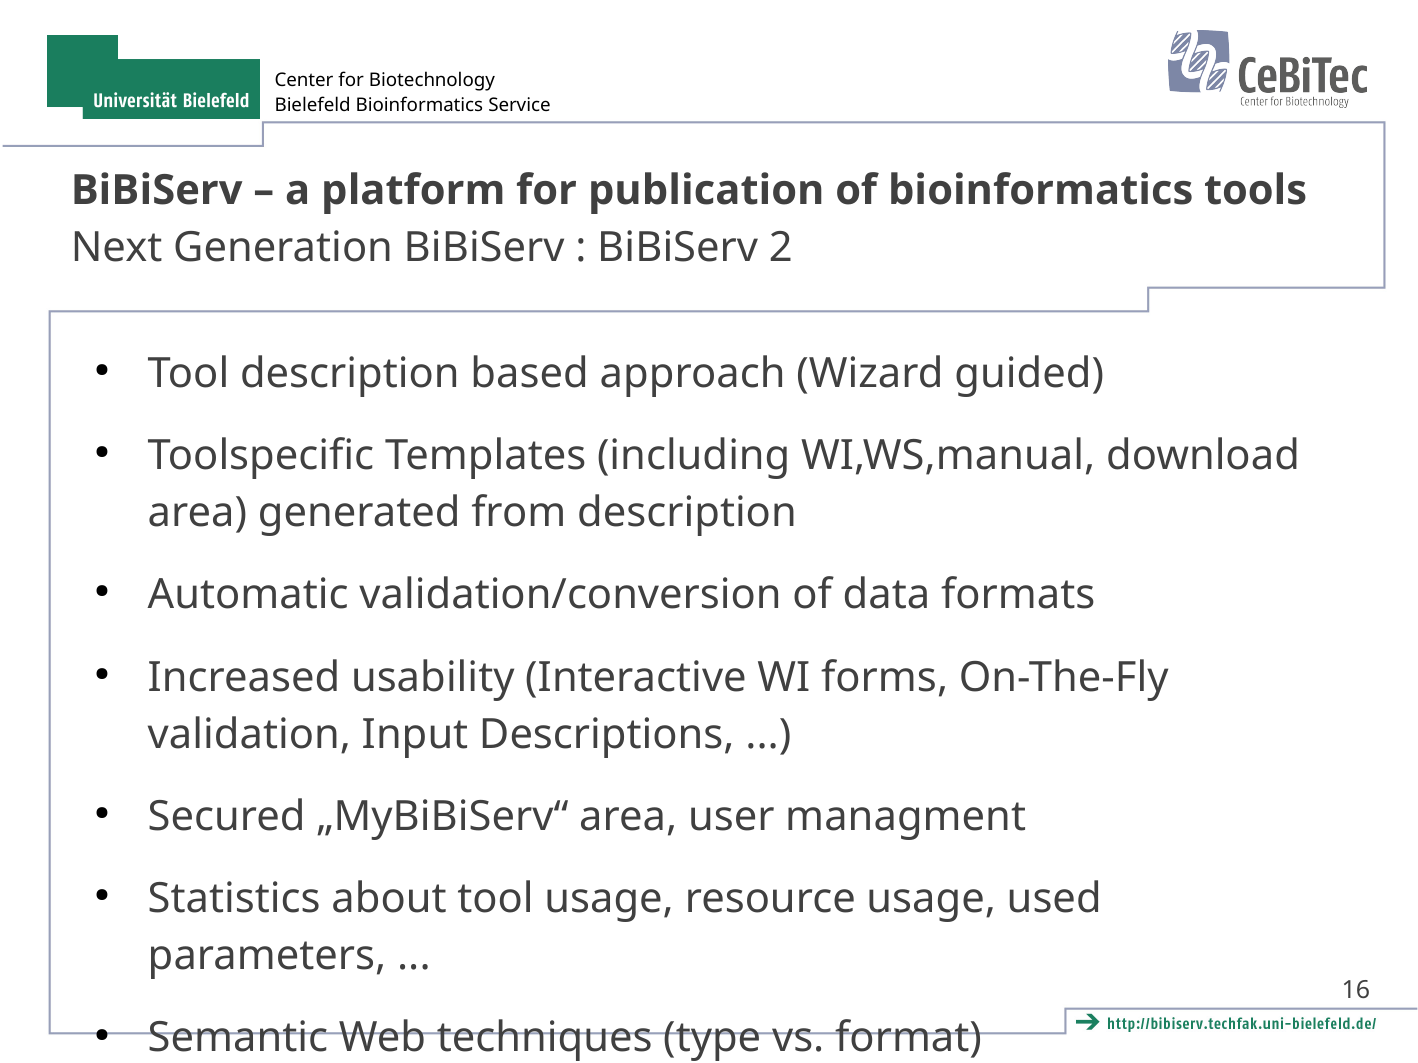

# BiBiServ – a platform for publication of bioinformatics tools Next Generation BiBiServ : BiBiServ 2
Tool description based approach (Wizard guided)
Toolspecific Templates (including WI,WS,manual, download area) generated from description
Automatic validation/conversion of data formats
Increased usability (Interactive WI forms, On-The-Fly validation, Input Descriptions, ...)
Secured „MyBiBiServ“ area, user managment
Statistics about tool usage, resource usage, used parameters, ...
Semantic Web techniques (type vs. format)
http://bibiserv2.cebitec.uni-bielefeld.de (alpha/beta state!)
16